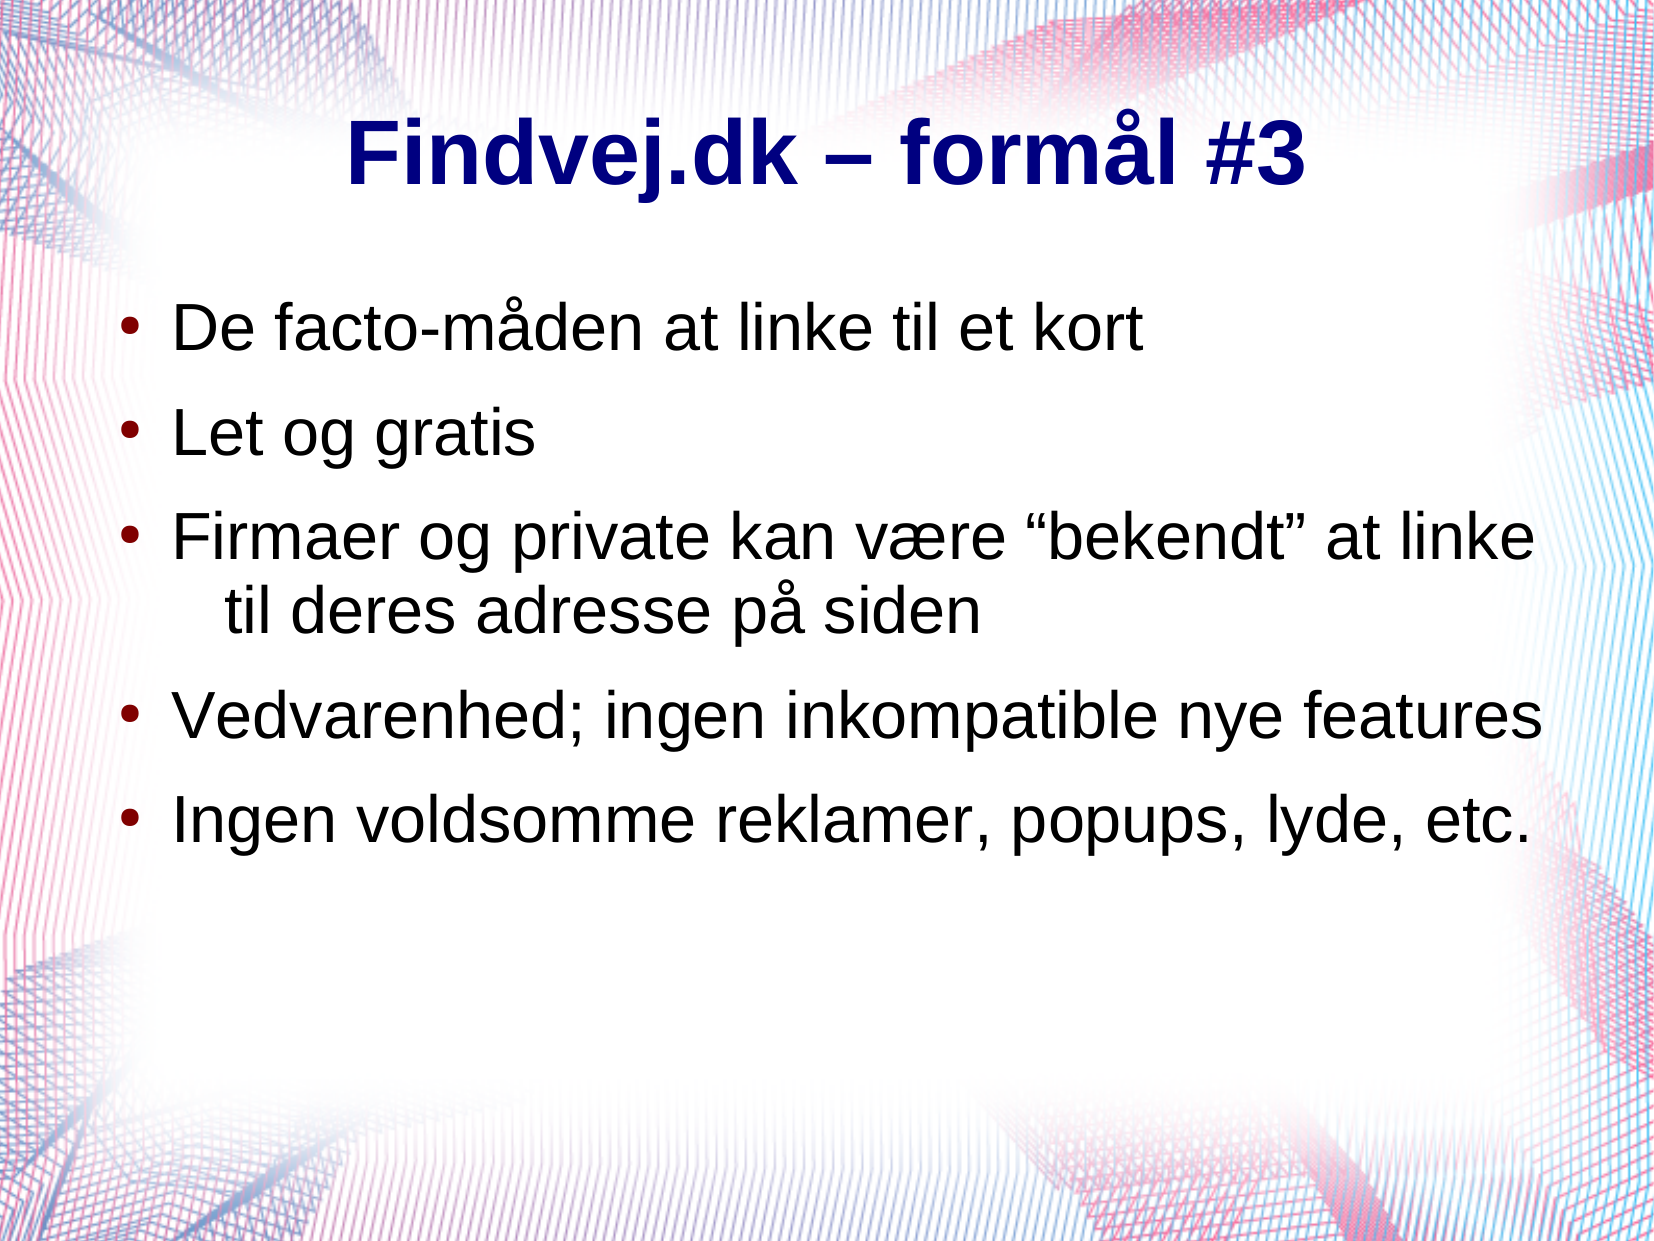

# Findvej.dk – formål #3
De facto-måden at linke til et kort
Let og gratis
Firmaer og private kan være “bekendt” at linke til deres adresse på siden
Vedvarenhed; ingen inkompatible nye features
Ingen voldsomme reklamer, popups, lyde, etc.